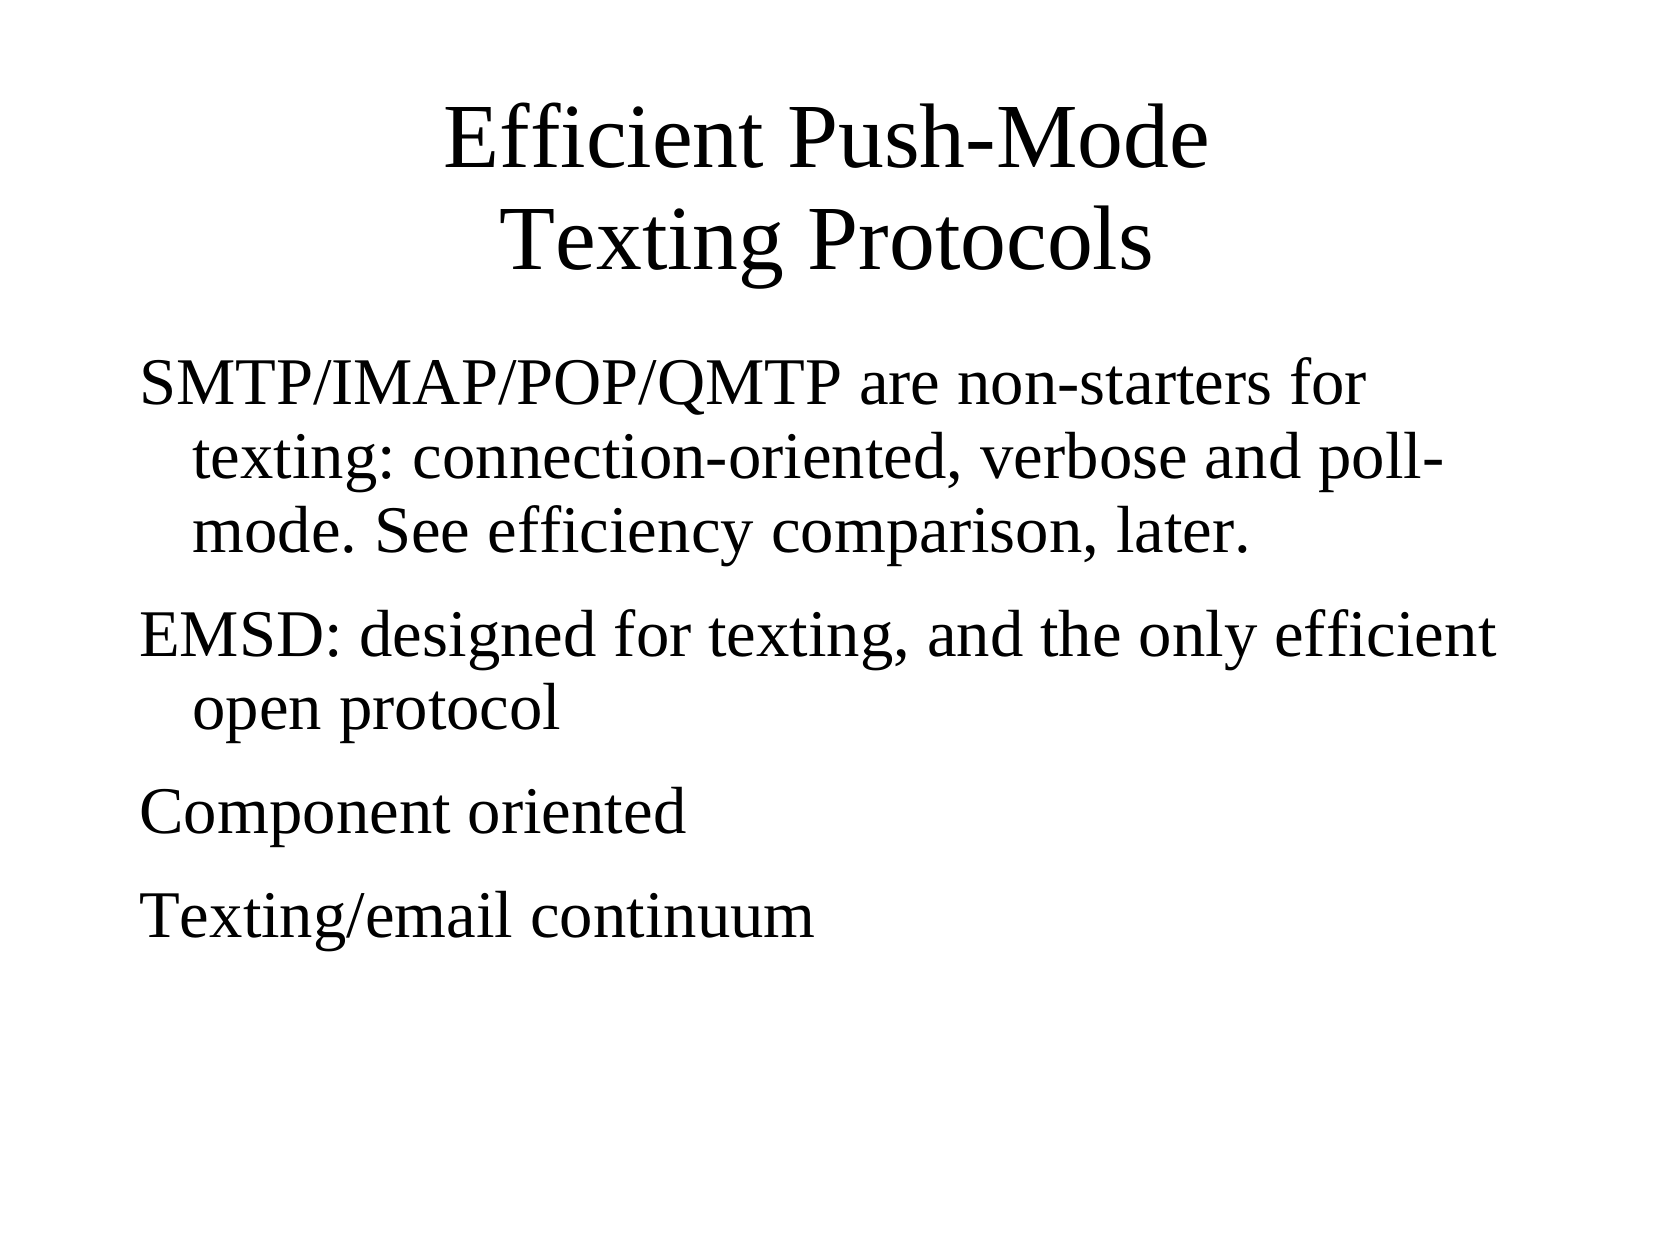

# Efficient Push-Mode Texting Protocols
SMTP/IMAP/POP/QMTP are non-starters for texting: connection-oriented, verbose and poll-mode. See efficiency comparison, later.
EMSD: designed for texting, and the only efficient open protocol
Component oriented
Texting/email continuum